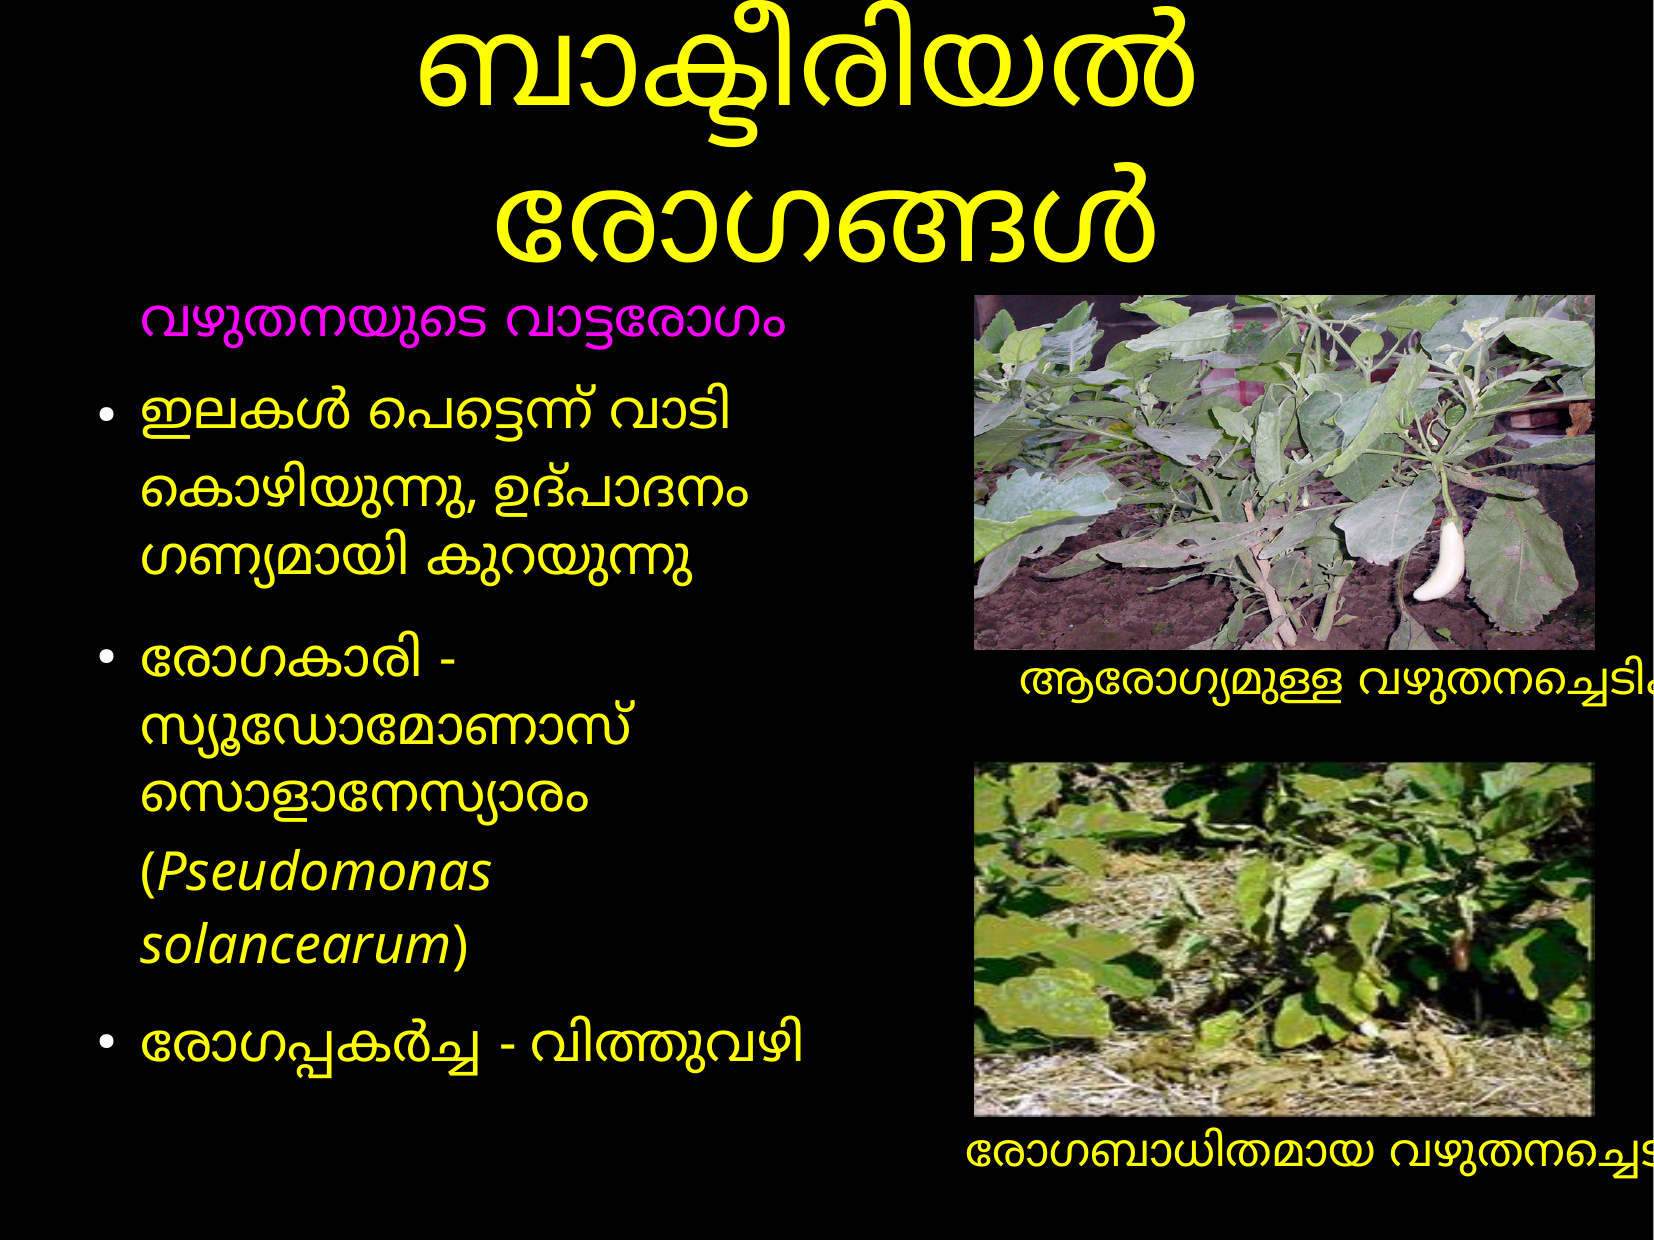

# ബാക്ടീരിയല്‍ രോഗങ്ങള്‍
വഴുതനയുടെ വാട്ടരോഗം
ഇലകള്‍ പെട്ടെന്ന് വാടി കൊഴിയുന്നു, ഉദ്പാദനം ഗണ്യമായി കുറയുന്നു
രോഗകാരി - സ്യൂഡോമോണാസ് സൊളാനേസ്യാരം (Pseudomonas solancearum)
രോഗപ്പകര്‍ച്ച - വിത്തുവഴി
ആരോഗ്യമുള്ള വഴുതനച്ചെടികള്‍
രോഗബാധിതമായ വഴുതനച്ചെടികള്‍